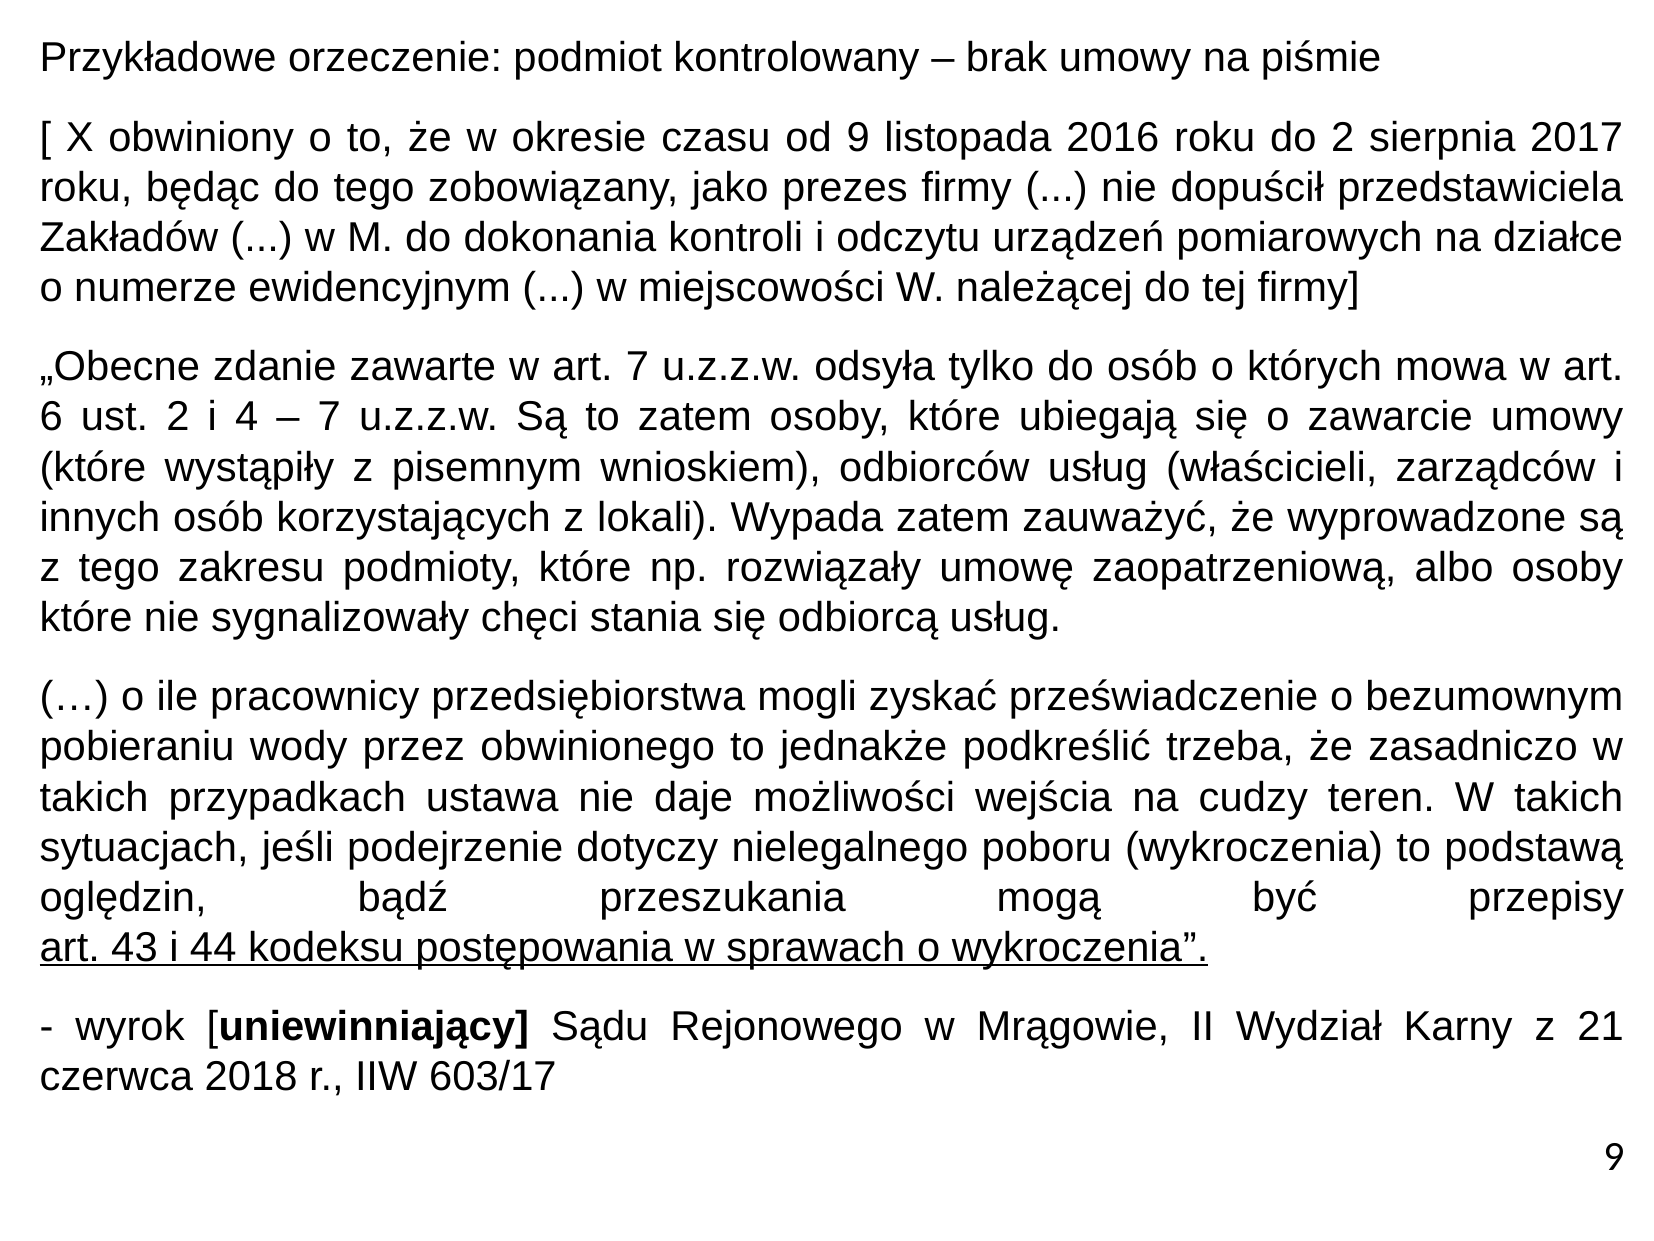

# Przykładowe orzeczenie: podmiot kontrolowany – brak umowy na piśmie
[ X obwiniony o to, że w okresie czasu od 9 listopada 2016 roku do 2 sierpnia 2017 roku, będąc do tego zobowiązany, jako prezes firmy (...) nie dopuścił przedstawiciela Zakładów (...) w M. do dokonania kontroli i odczytu urządzeń pomiarowych na działce o numerze ewidencyjnym (...) w miejscowości W. należącej do tej firmy]
„Obecne zdanie zawarte w art. 7 u.z.z.w. odsyła tylko do osób o których mowa w art. 6 ust. 2 i 4 – 7 u.z.z.w. Są to zatem osoby, które ubiegają się o zawarcie umowy (które wystąpiły z pisemnym wnioskiem), odbiorców usług (właścicieli, zarządców i innych osób korzystających z lokali). Wypada zatem zauważyć, że wyprowadzone są z tego zakresu podmioty, które np. rozwiązały umowę zaopatrzeniową, albo osoby które nie sygnalizowały chęci stania się odbiorcą usług.
(…) o ile pracownicy przedsiębiorstwa mogli zyskać przeświadczenie o bezumownym pobieraniu wody przez obwinionego to jednakże podkreślić trzeba, że zasadniczo w takich przypadkach ustawa nie daje możliwości wejścia na cudzy teren. W takich sytuacjach, jeśli podejrzenie dotyczy nielegalnego poboru (wykroczenia) to podstawą oględzin, bądź przeszukania mogą być przepisy art. 43 i 44 kodeksu postępowania w sprawach o wykroczenia”.
- wyrok [uniewinniający] Sądu Rejonowego w Mrągowie, II Wydział Karny z 21 czerwca 2018 r., IIW 603/17
9